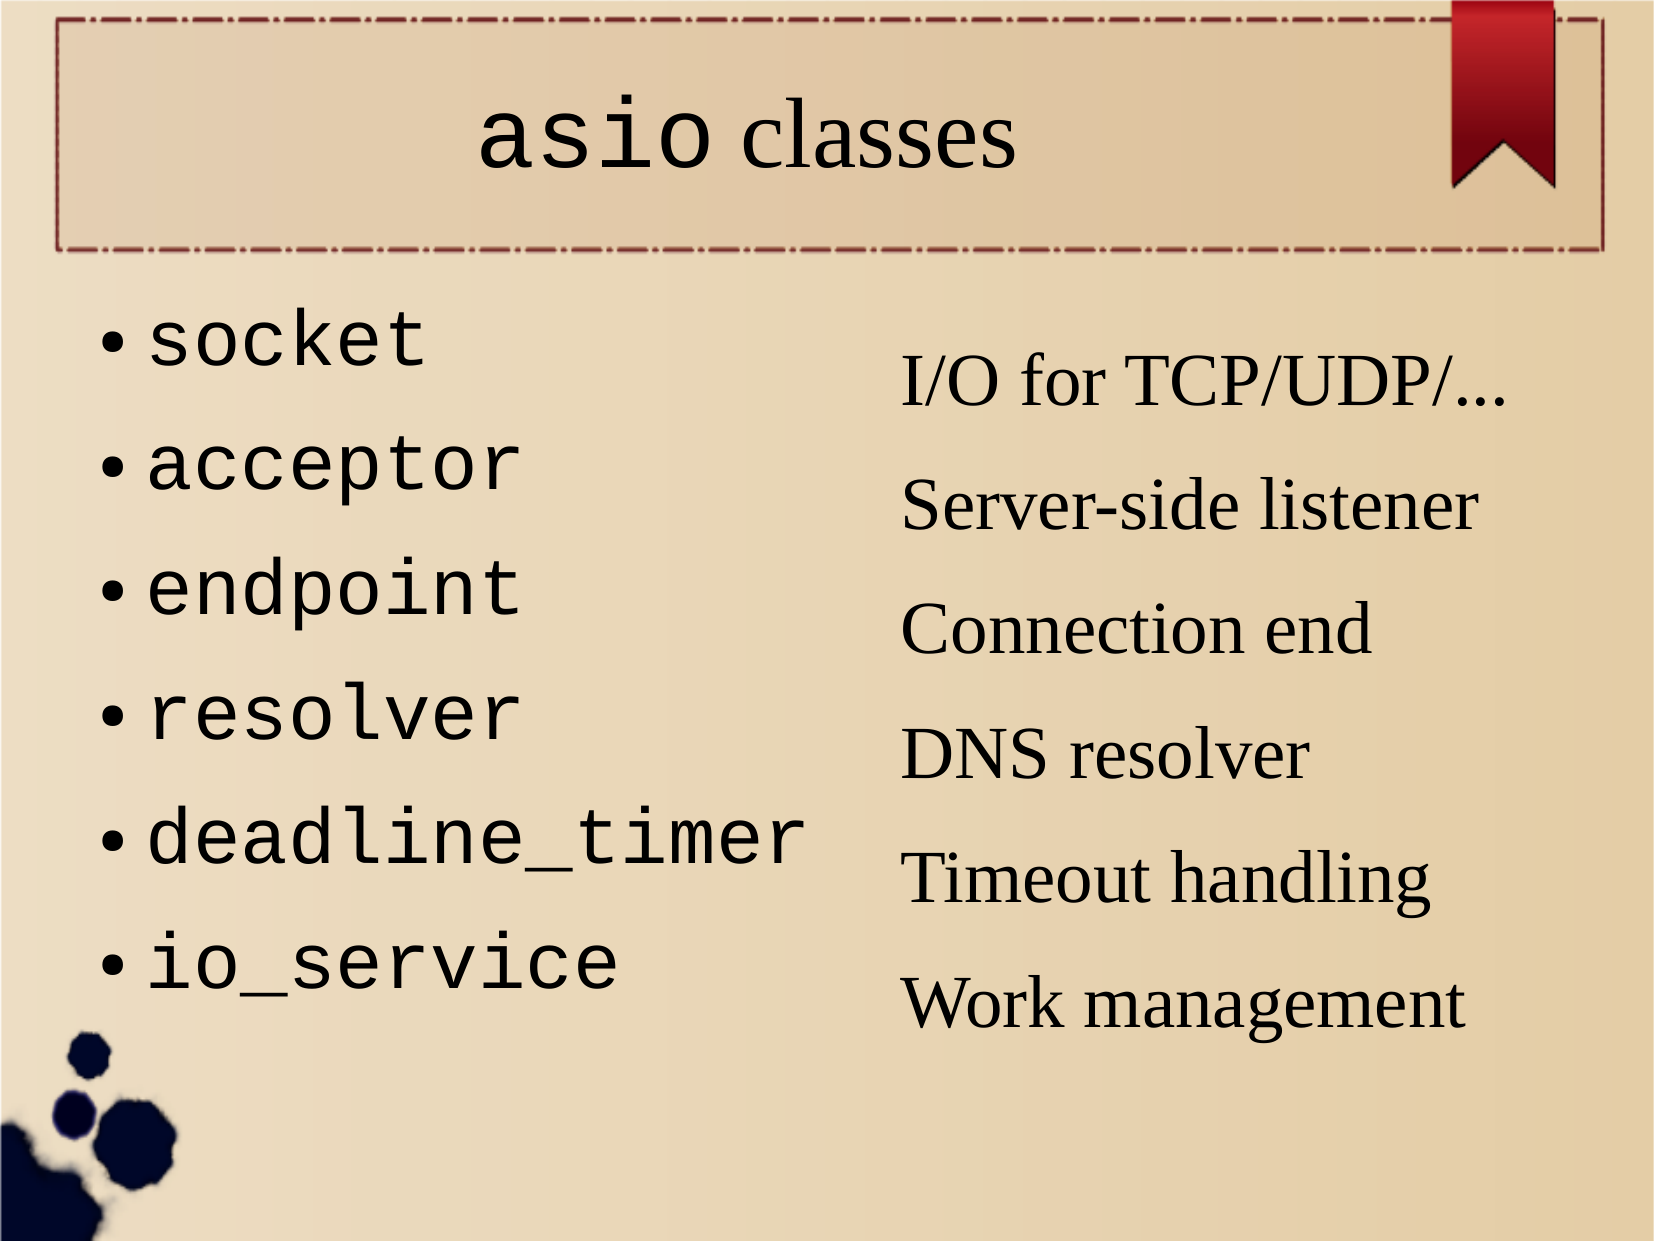

# asio classes
I/O for TCP/UDP/...
Server-side listener
Connection end
DNS resolver
Timeout handling
Work management
socket
acceptor
endpoint
resolver
deadline_timer
io_service